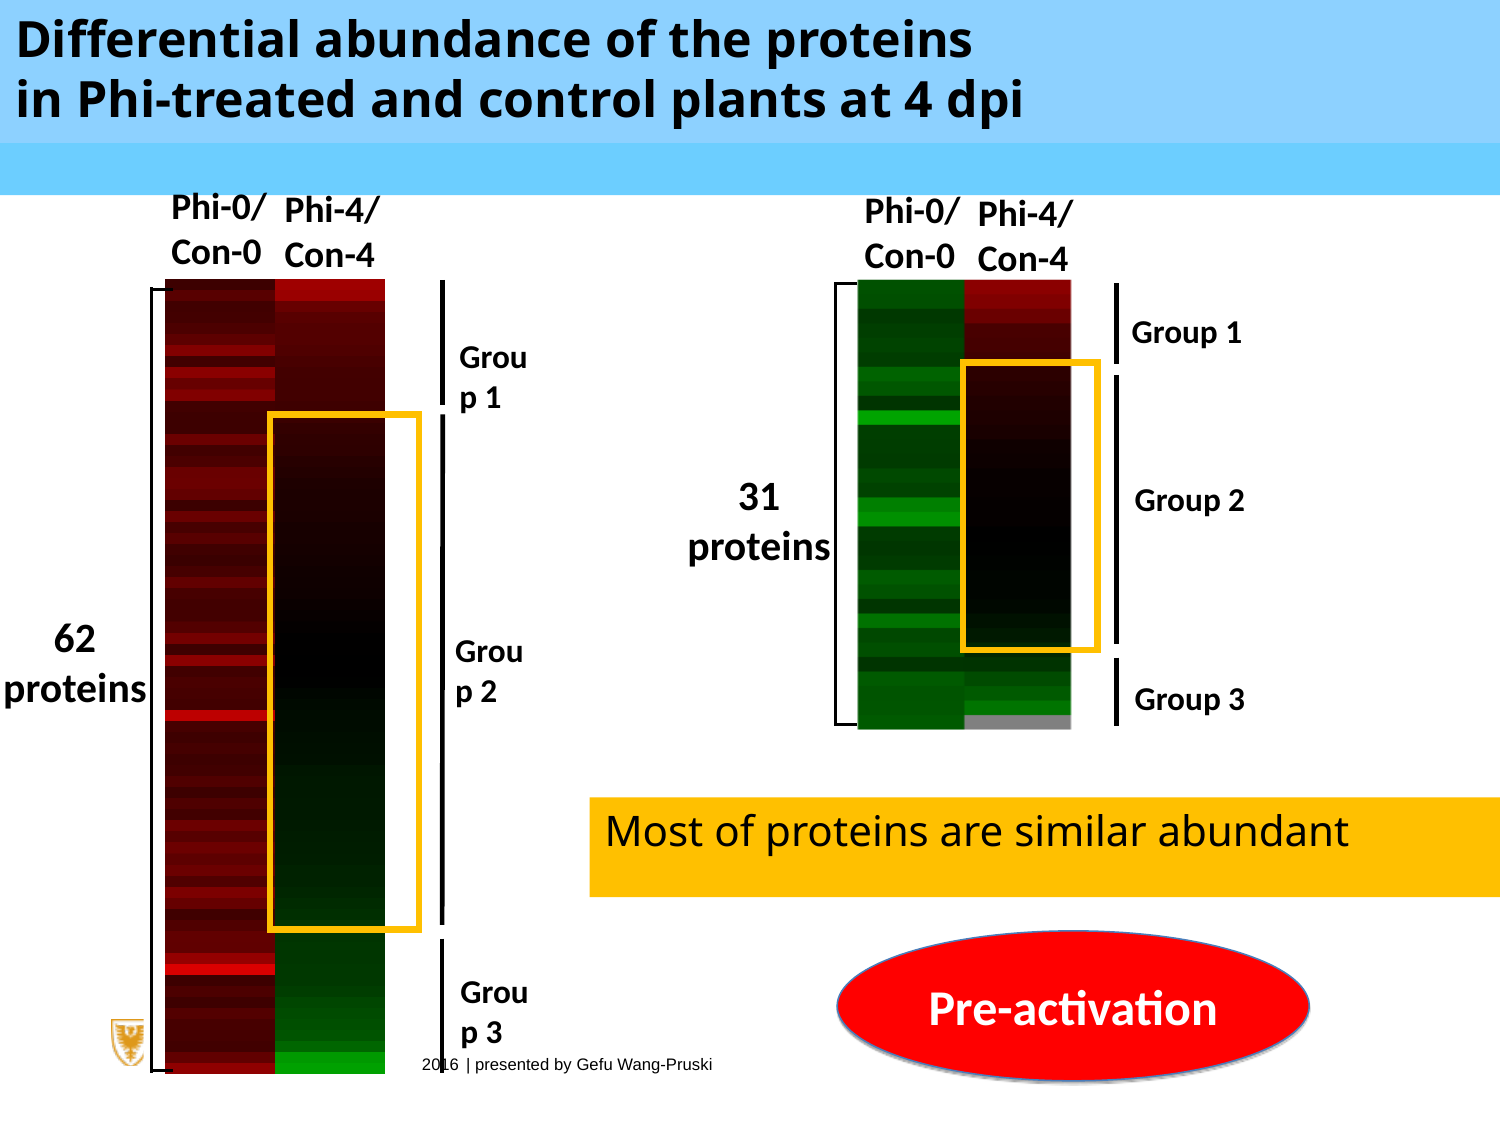

Differential abundance of the proteins
in Phi-treated and control plants at 4 dpi
Phi-0/
Con-0
Phi-4/
Con-4
Phi-0/
Con-0
Phi-4/
Con-4
Group 1
Group 2
Group 3
Group 1
Group 2
Group 3
31
proteins
62
proteins
# Most of proteins are similar abundant
Pre-activation